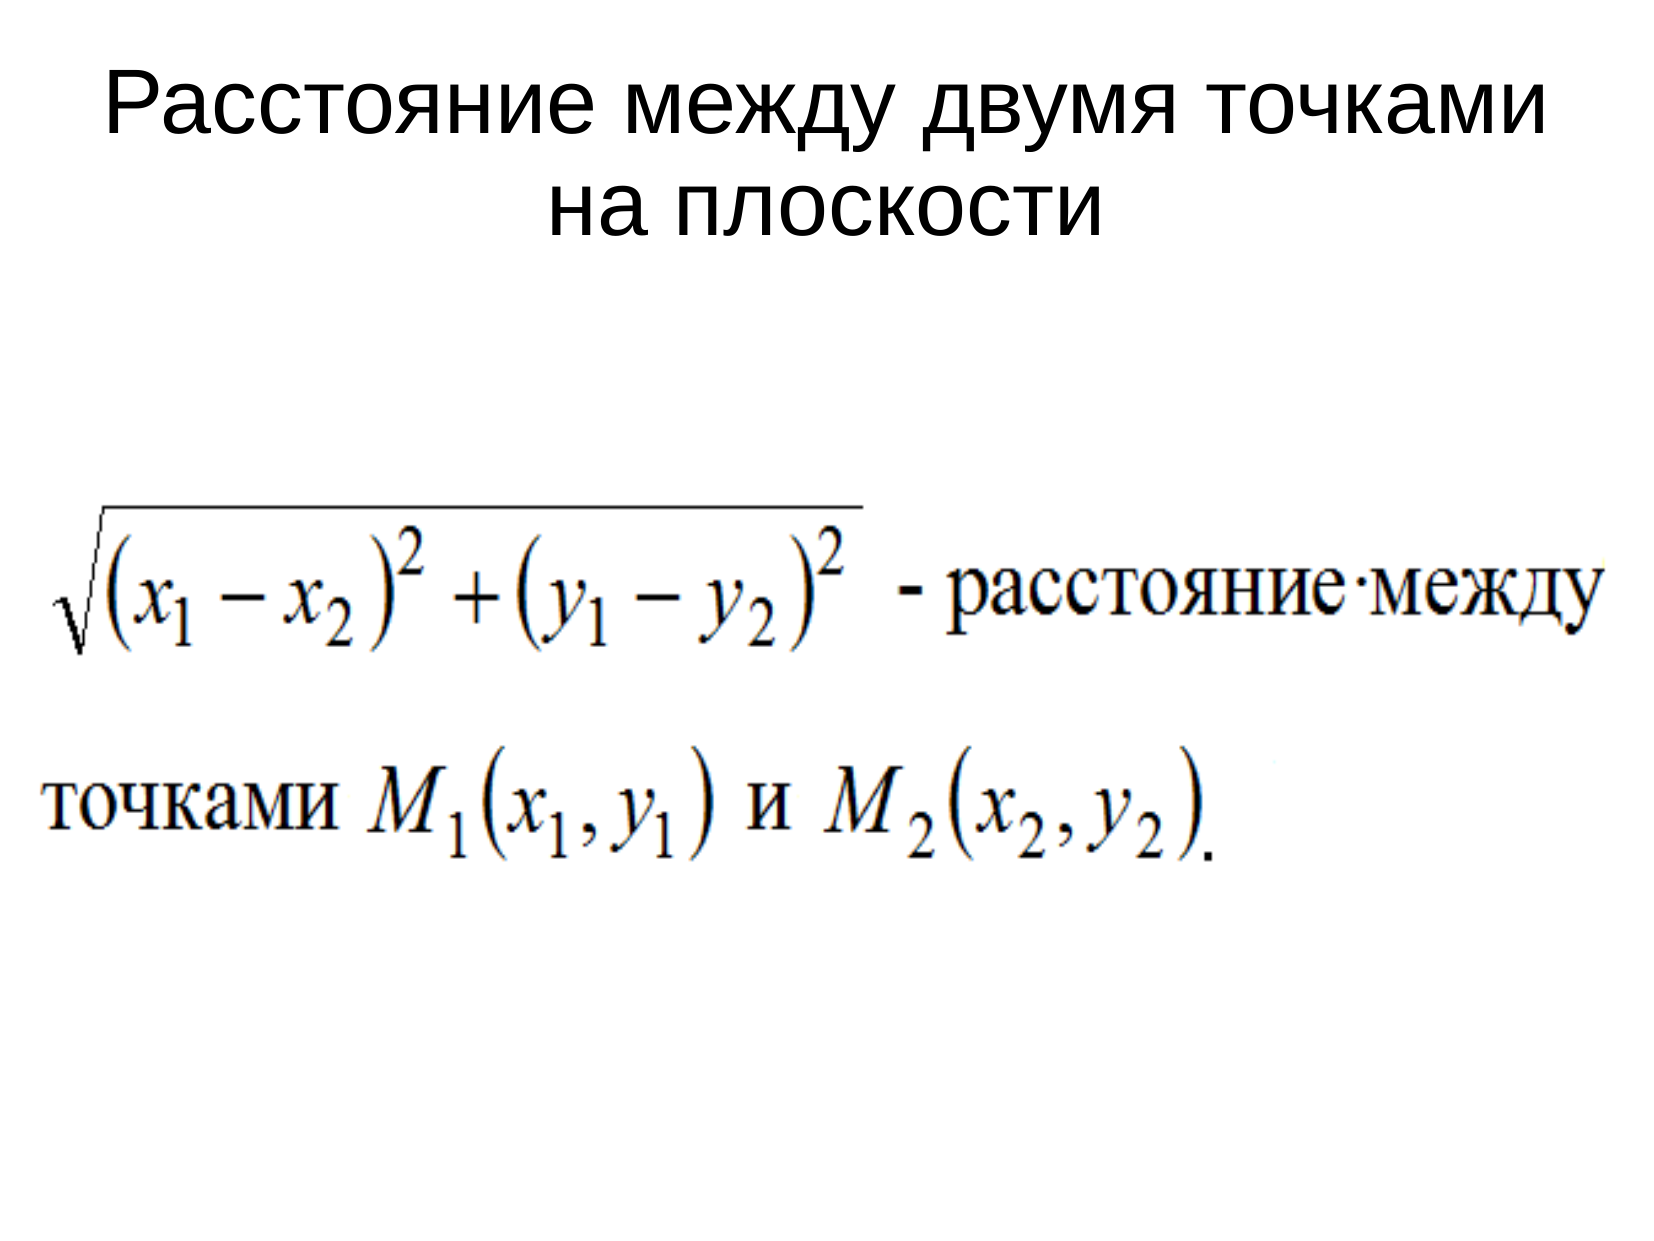

# Расстояние между двумя точками на плоскости